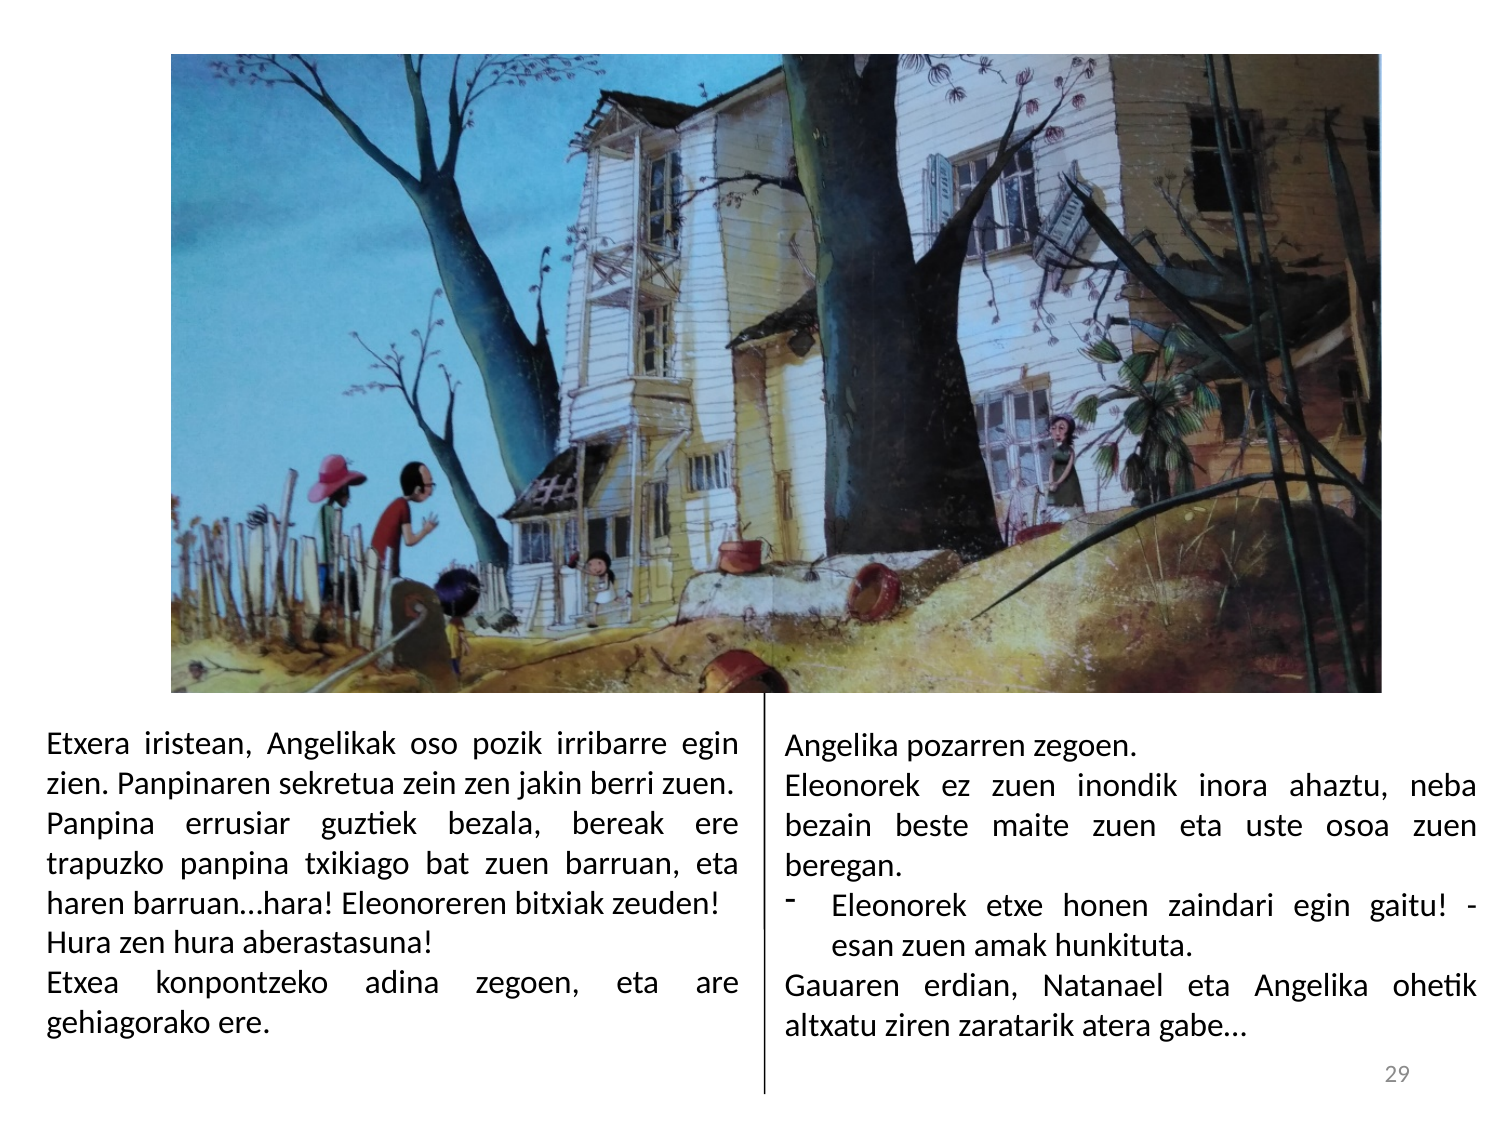

Etxera iristean, Angelikak oso pozik irribarre egin zien. Panpinaren sekretua zein zen jakin berri zuen.
Panpina errusiar guztiek bezala, bereak ere trapuzko panpina txikiago bat zuen barruan, eta haren barruan…hara! Eleonoreren bitxiak zeuden!
Hura zen hura aberastasuna!
Etxea konpontzeko adina zegoen, eta are gehiagorako ere.
Angelika pozarren zegoen.
Eleonorek ez zuen inondik inora ahaztu, neba bezain beste maite zuen eta uste osoa zuen beregan.
Eleonorek etxe honen zaindari egin gaitu! - esan zuen amak hunkituta.
Gauaren erdian, Natanael eta Angelika ohetik altxatu ziren zaratarik atera gabe…